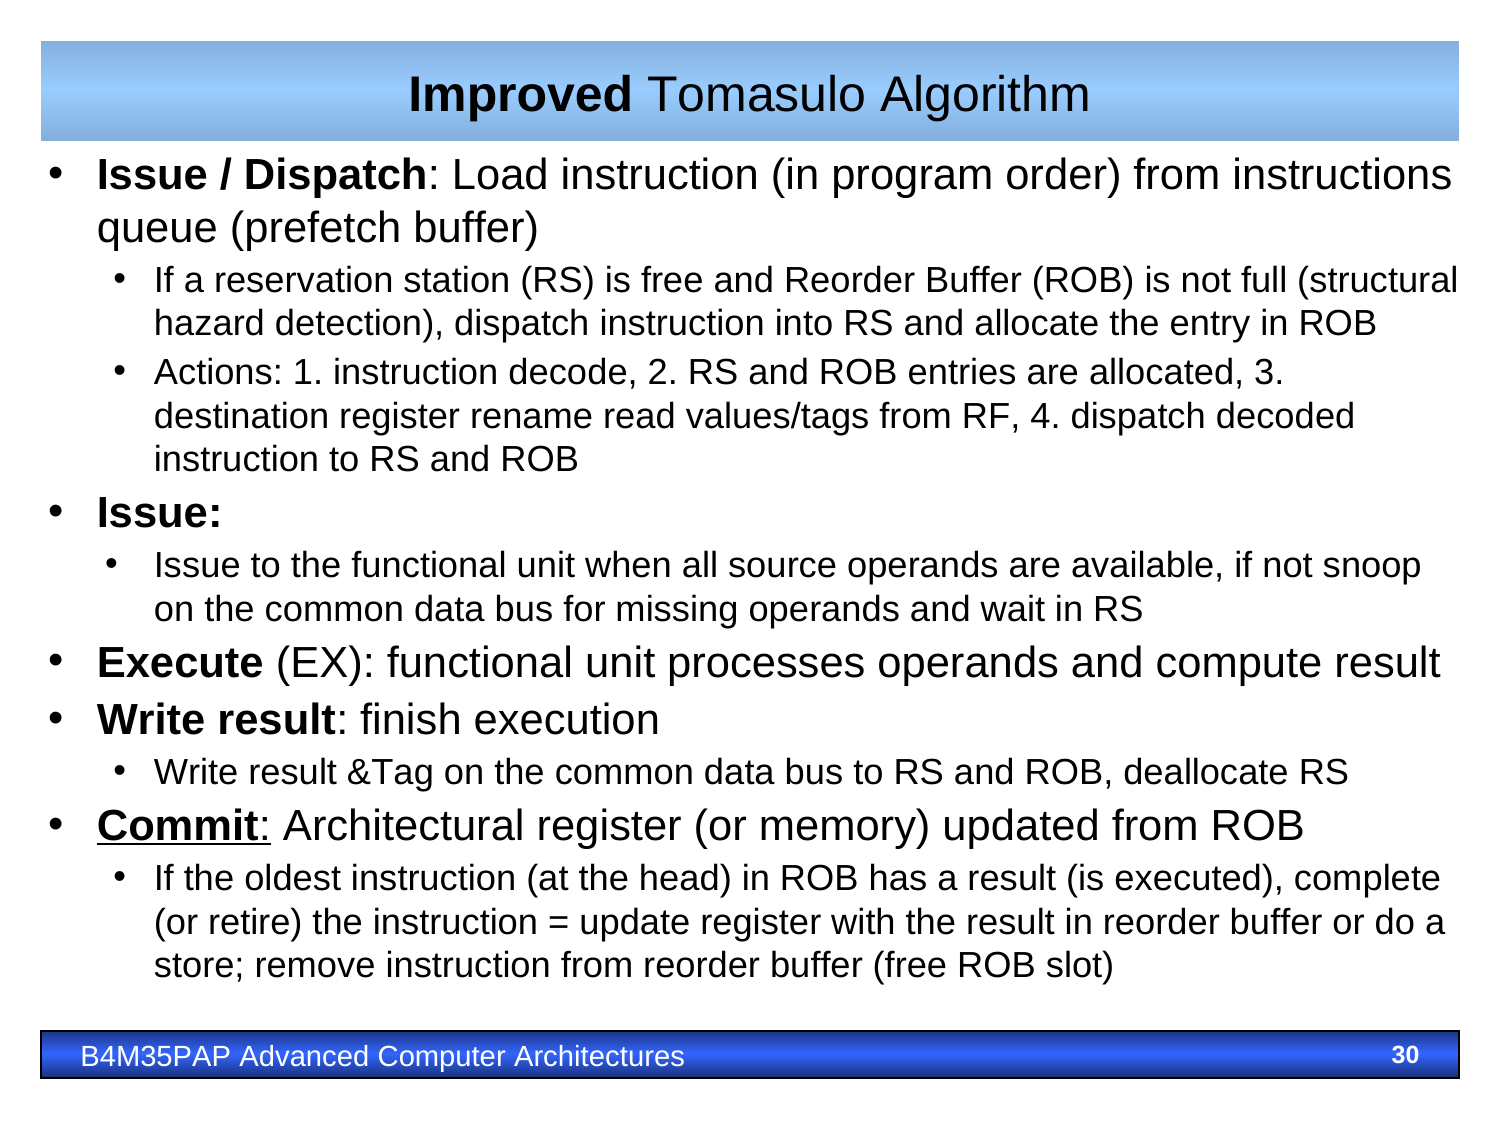

# Improved Tomasulo Algorithm
Issue / Dispatch: Load instruction (in program order) from instructions queue (prefetch buffer)
If a reservation station (RS) is free and Reorder Buffer (ROB) is not full (structural hazard detection), dispatch instruction into RS and allocate the entry in ROB
Actions: 1. instruction decode, 2. RS and ROB entries are allocated, 3. destination register rename read values/tags from RF, 4. dispatch decoded instruction to RS and ROB
Issue:
Issue to the functional unit when all source operands are available, if not snoop on the common data bus for missing operands and wait in RS
Execute (EX): functional unit processes operands and compute result
Write result: finish execution
Write result &Tag on the common data bus to RS and ROB, deallocate RS
Commit: Architectural register (or memory) updated from ROB
If the oldest instruction (at the head) in ROB has a result (is executed), complete (or retire) the instruction = update register with the result in reorder buffer or do a store; remove instruction from reorder buffer (free ROB slot)